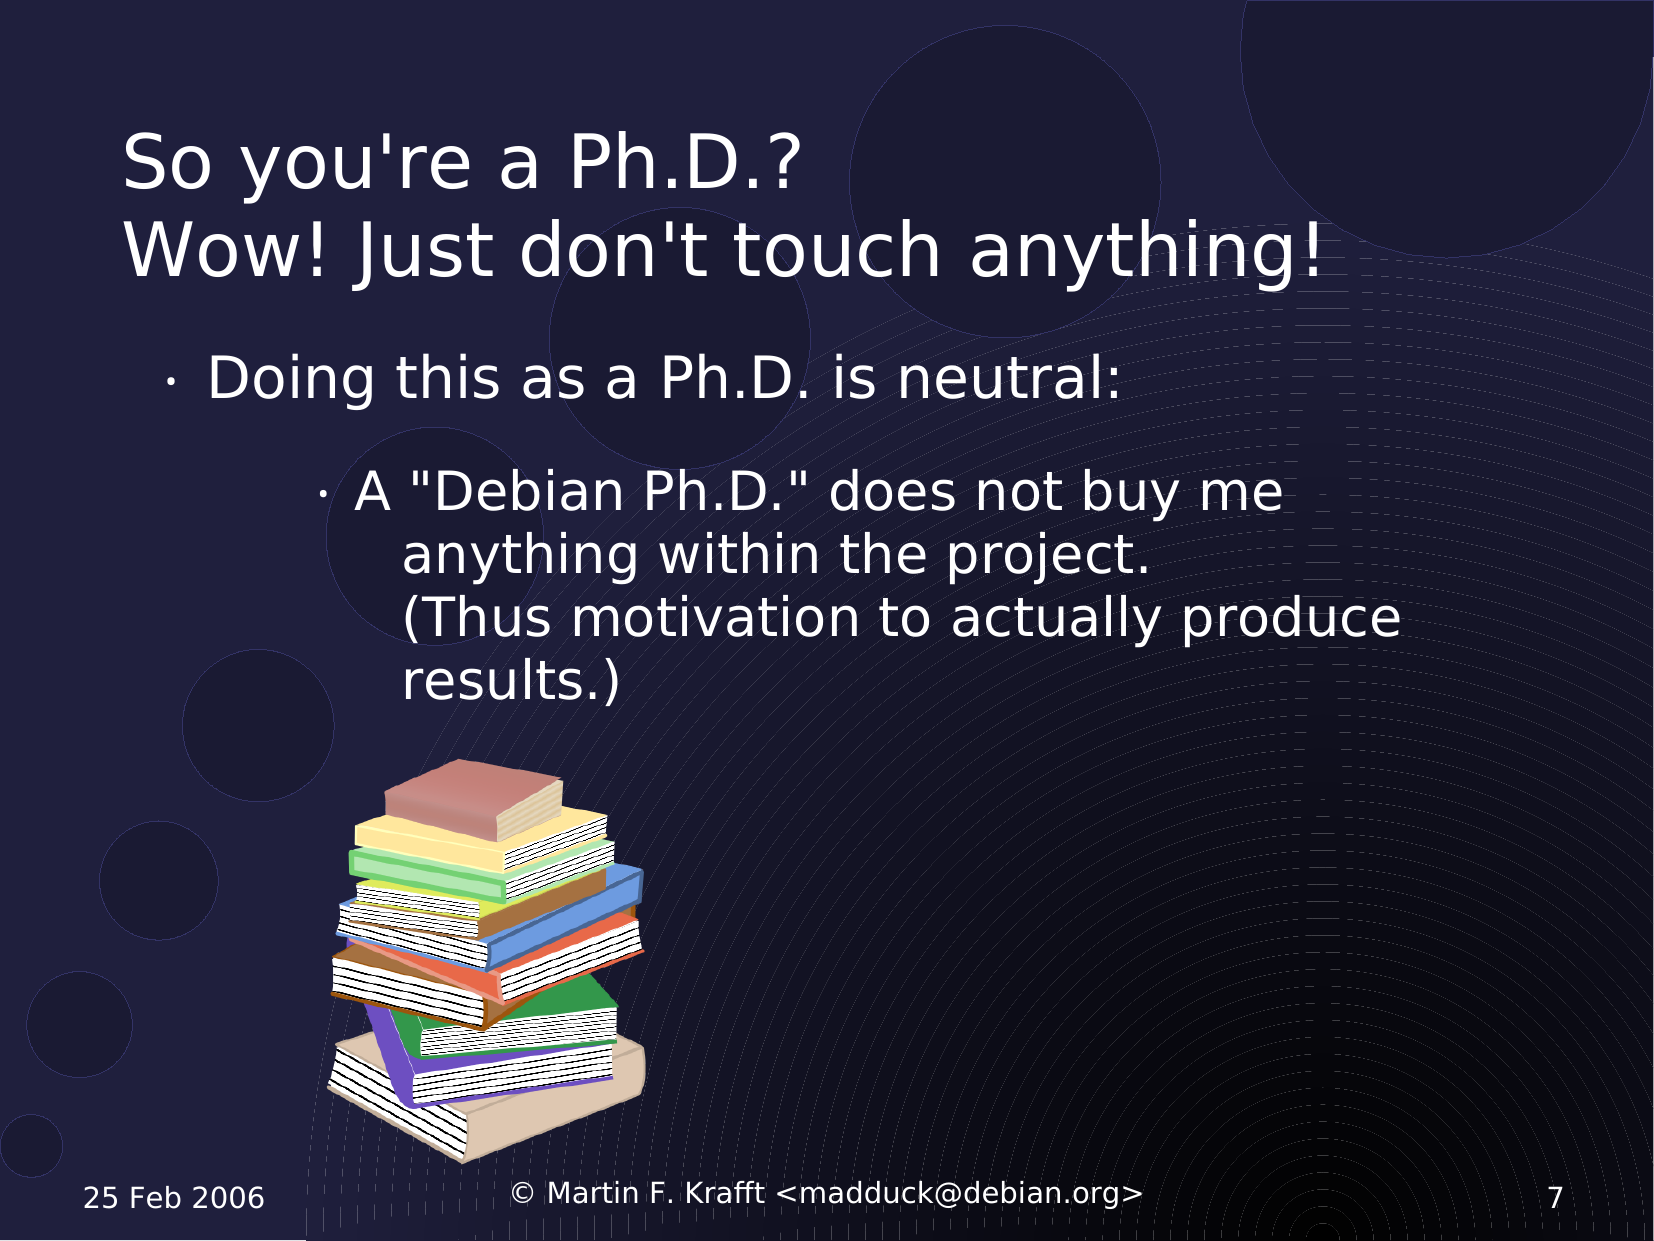

# So you're a Ph.D.? Wow! Just don't touch anything!
Doing this as a Ph.D. is neutral:
A "Debian Ph.D." does not buy me anything within the project.
(Thus motivation to actually produce results.)
© Martin F. Krafft <madduck@debian.org>
25 Feb 2006
7